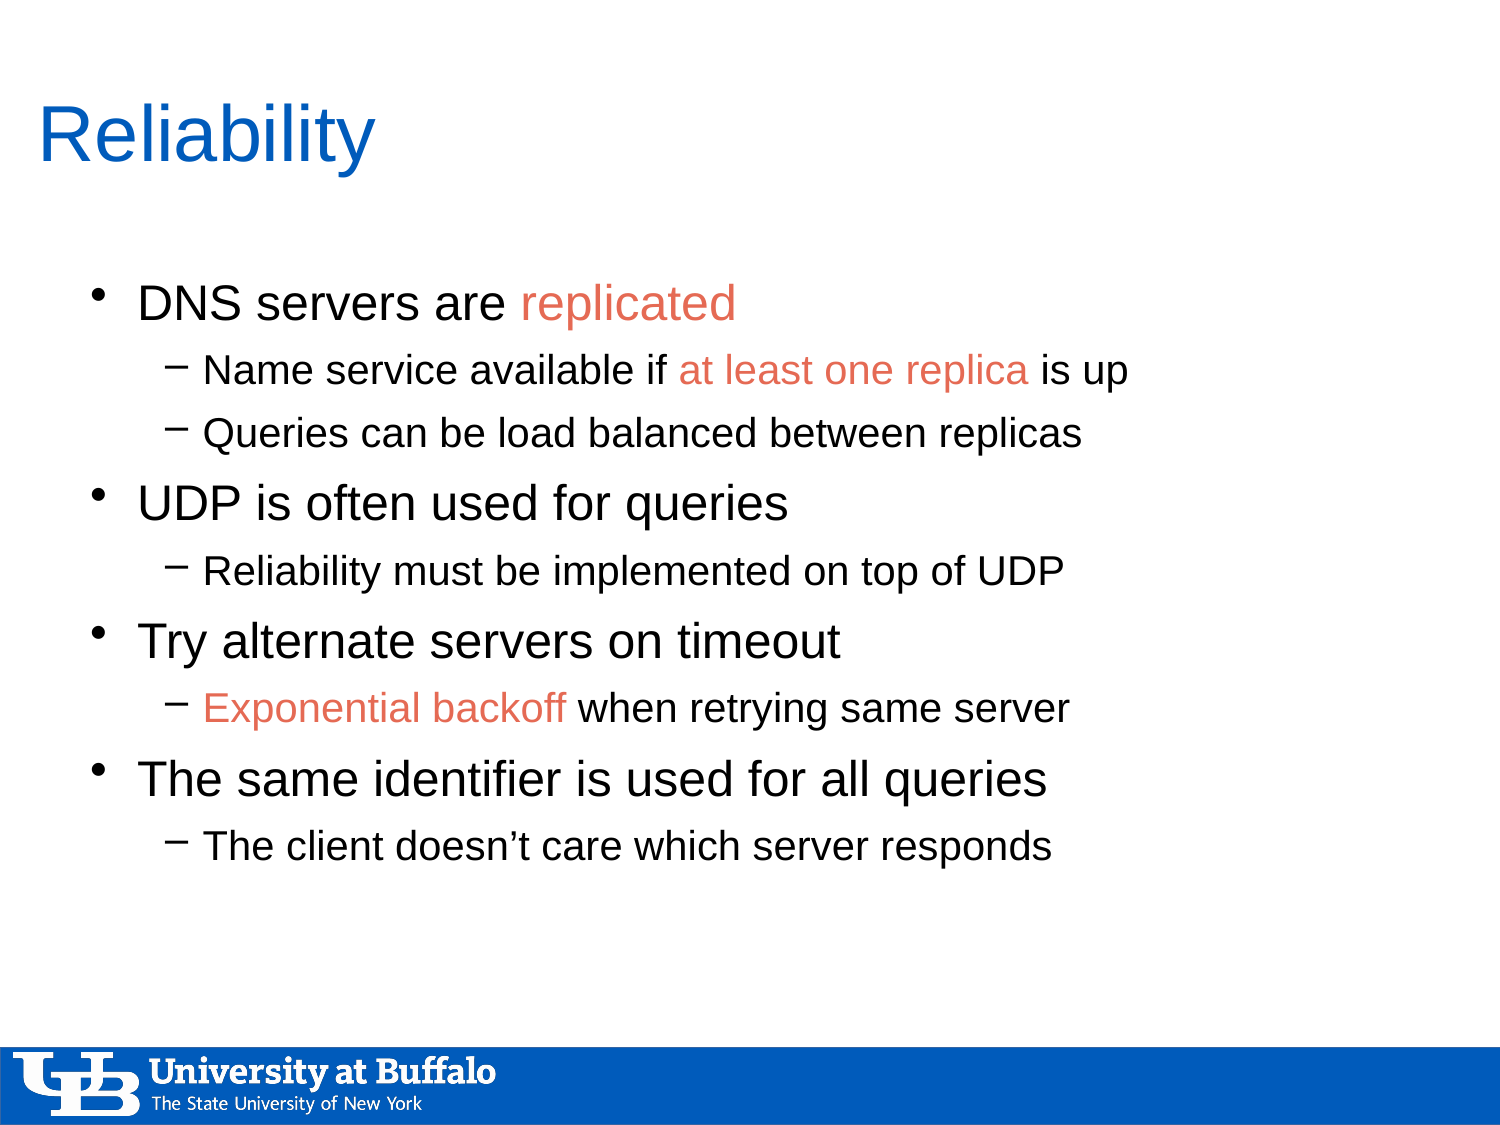

# Reliability
DNS servers are replicated
Name service available if at least one replica is up
Queries can be load balanced between replicas
UDP is often used for queries
Reliability must be implemented on top of UDP
Try alternate servers on timeout
Exponential backoff when retrying same server
The same identifier is used for all queries
The client doesn’t care which server responds